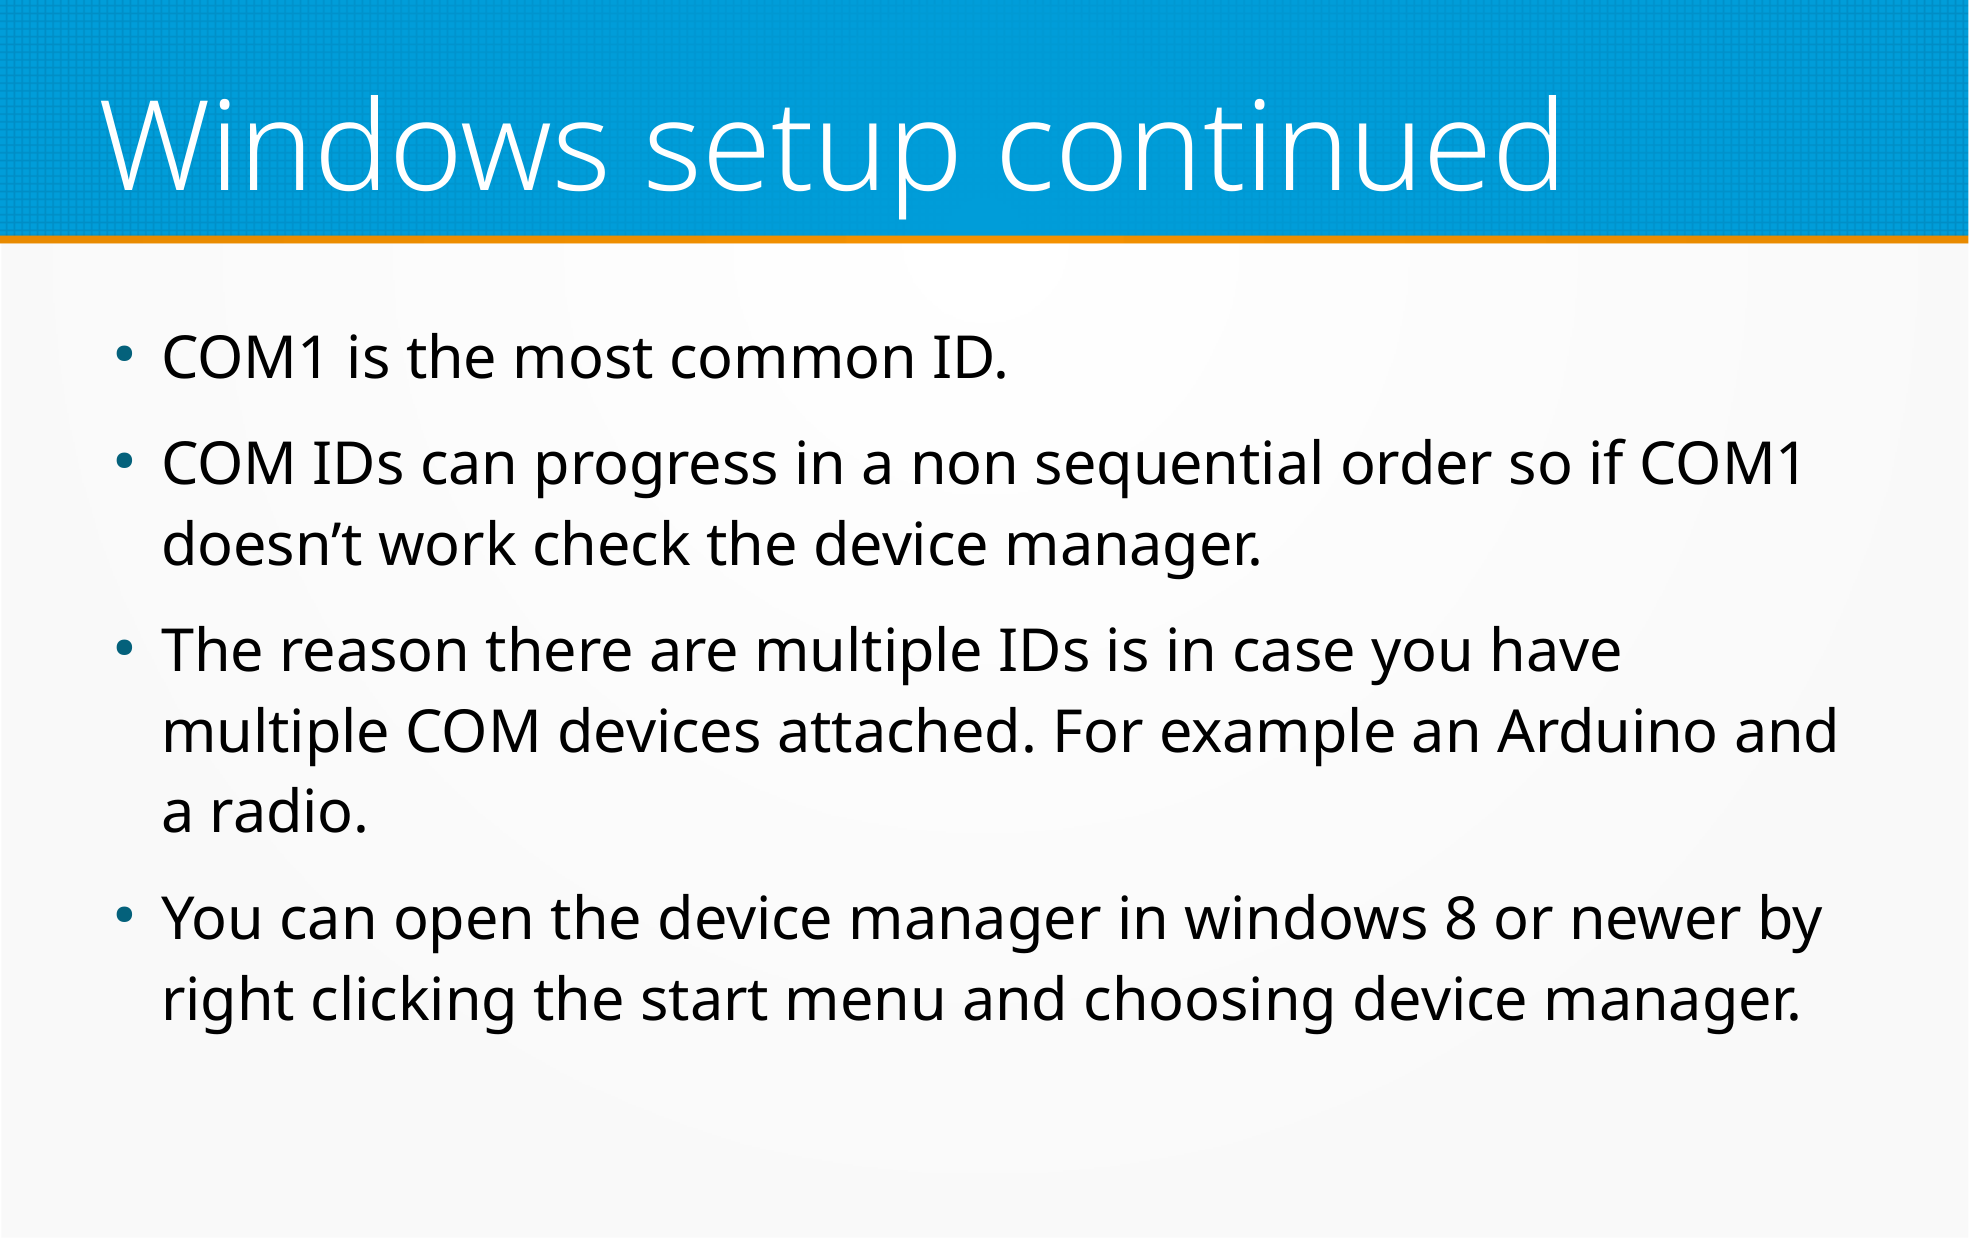

# Windows setup continued
COM1 is the most common ID.
COM IDs can progress in a non sequential order so if COM1 doesn’t work check the device manager.
The reason there are multiple IDs is in case you have multiple COM devices attached. For example an Arduino and a radio.
You can open the device manager in windows 8 or newer by right clicking the start menu and choosing device manager.